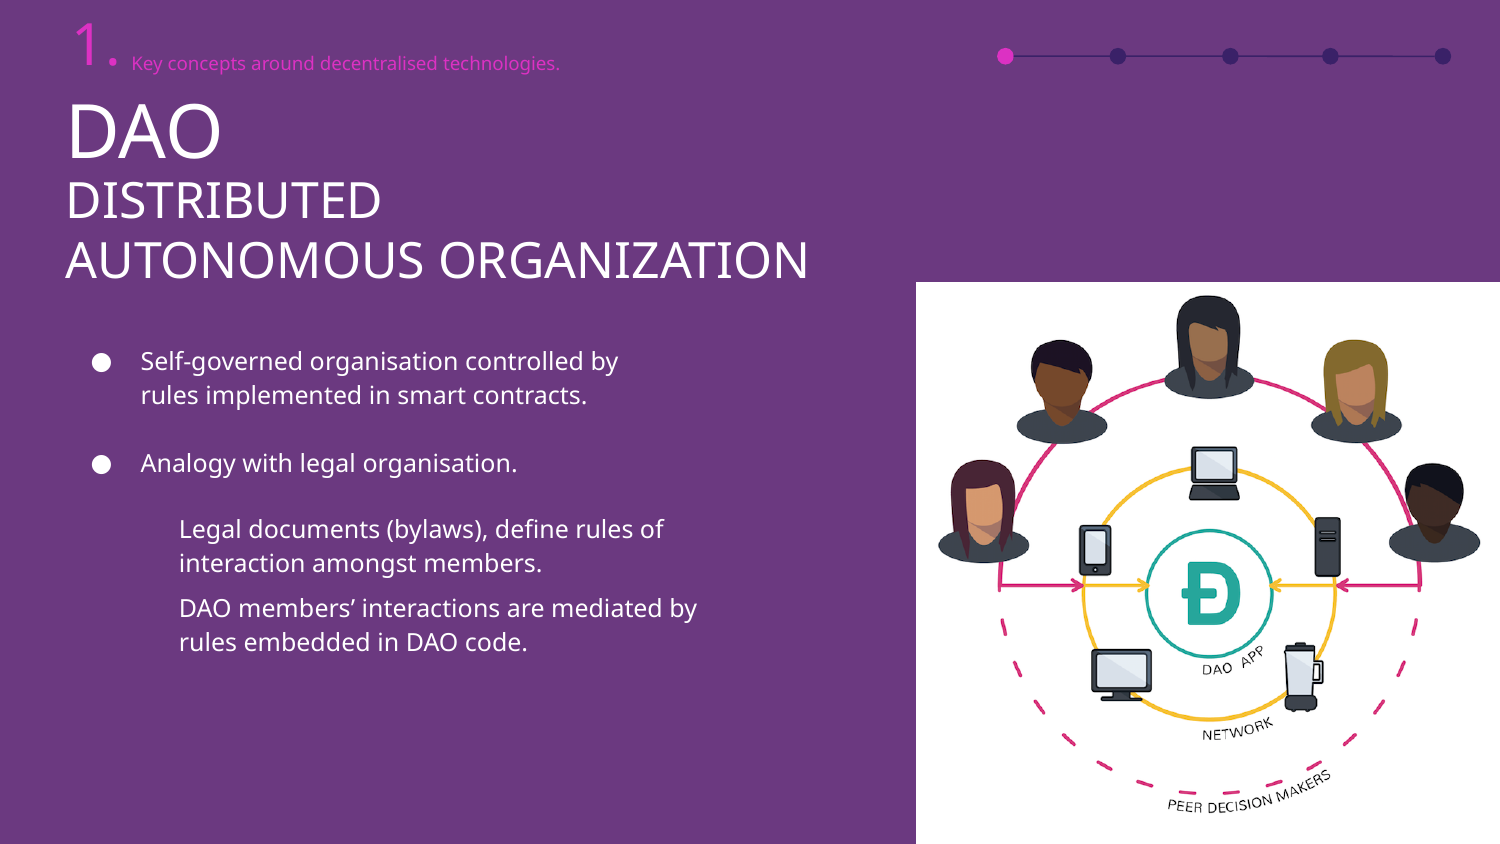

1.
Key concepts around decentralised technologies.
DAO
DISTRIBUTED
AUTONOMOUS ORGANIZATION
# Self-governed organisation controlled by rules implemented in smart contracts.
Analogy with legal organisation.
Legal documents (bylaws), define rules of interaction amongst members.
DAO members’ interactions are mediated by rules embedded in DAO code.